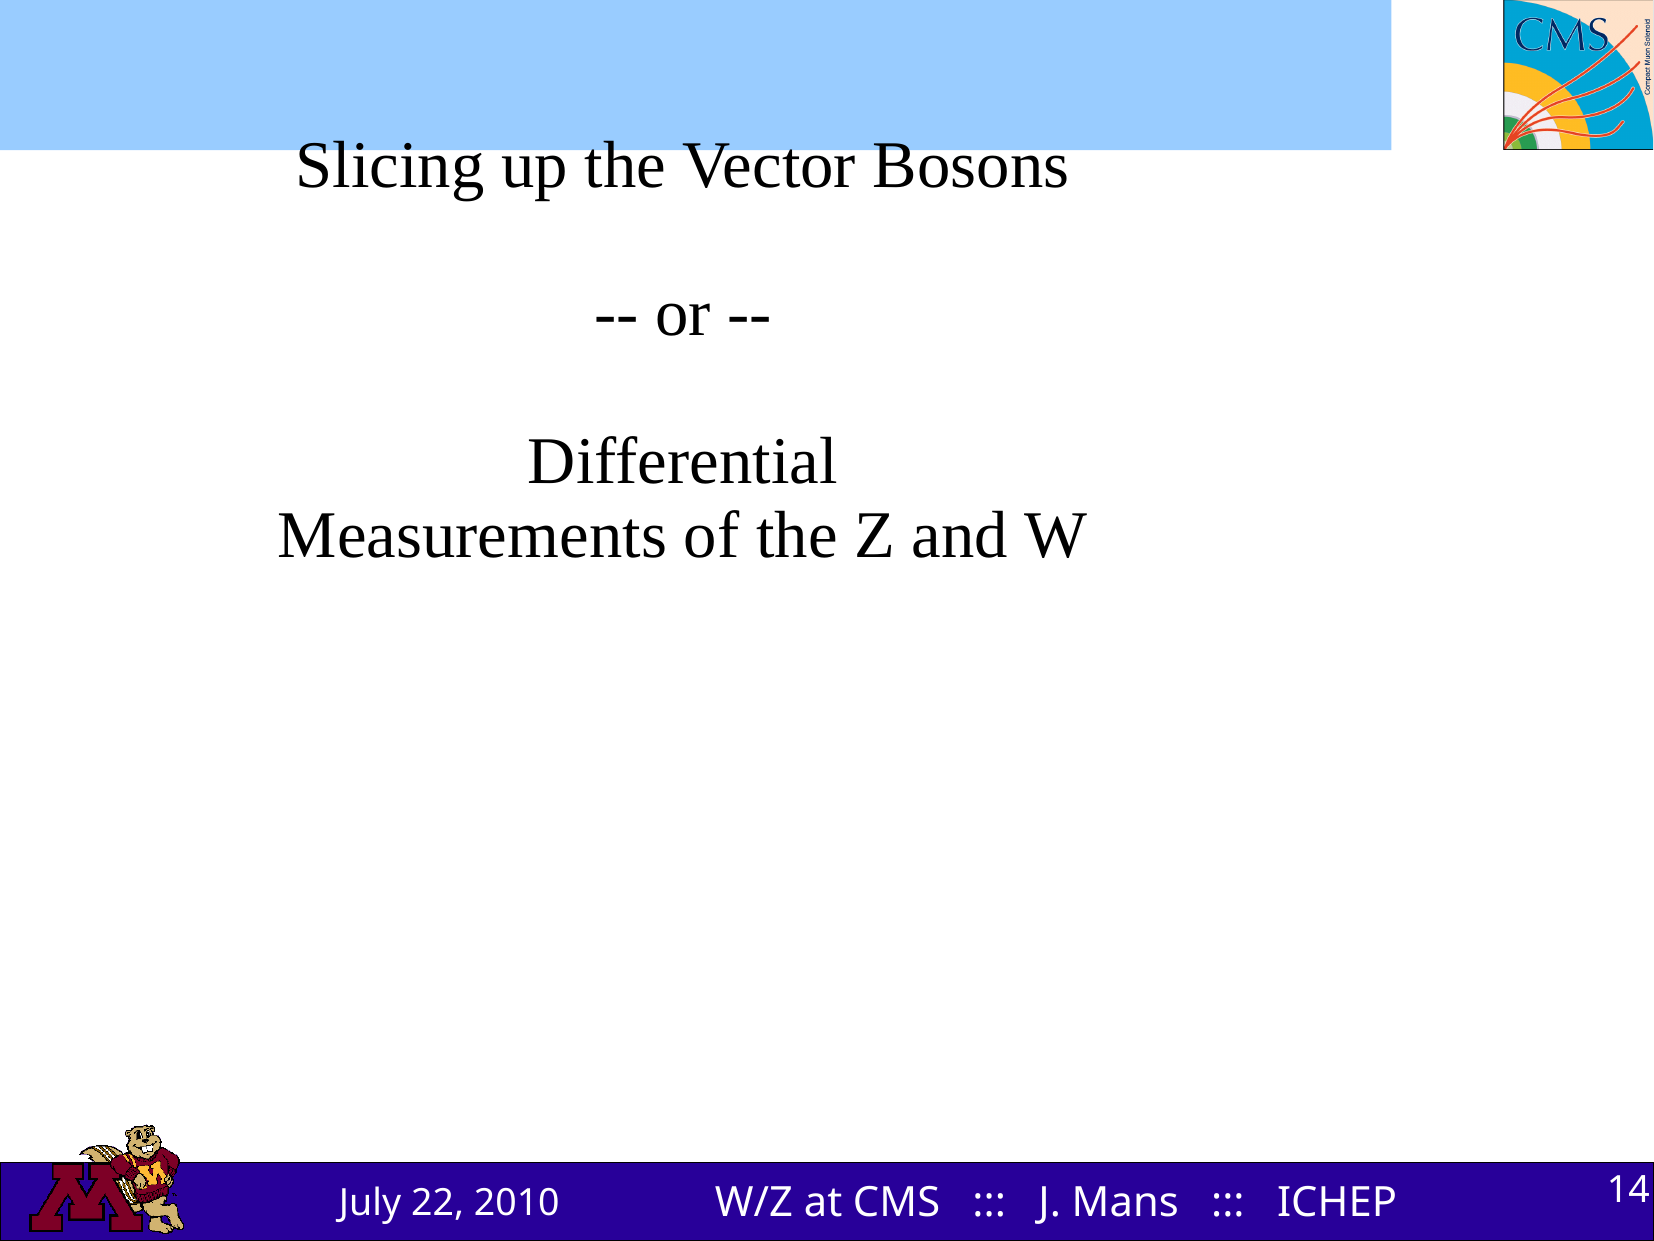

# Slicing up the Vector Bosons
-- or --
Differential
Measurements of the Z and W
14
W/Z at CMS ::: J. Mans ::: ICHEP
July 22, 2010